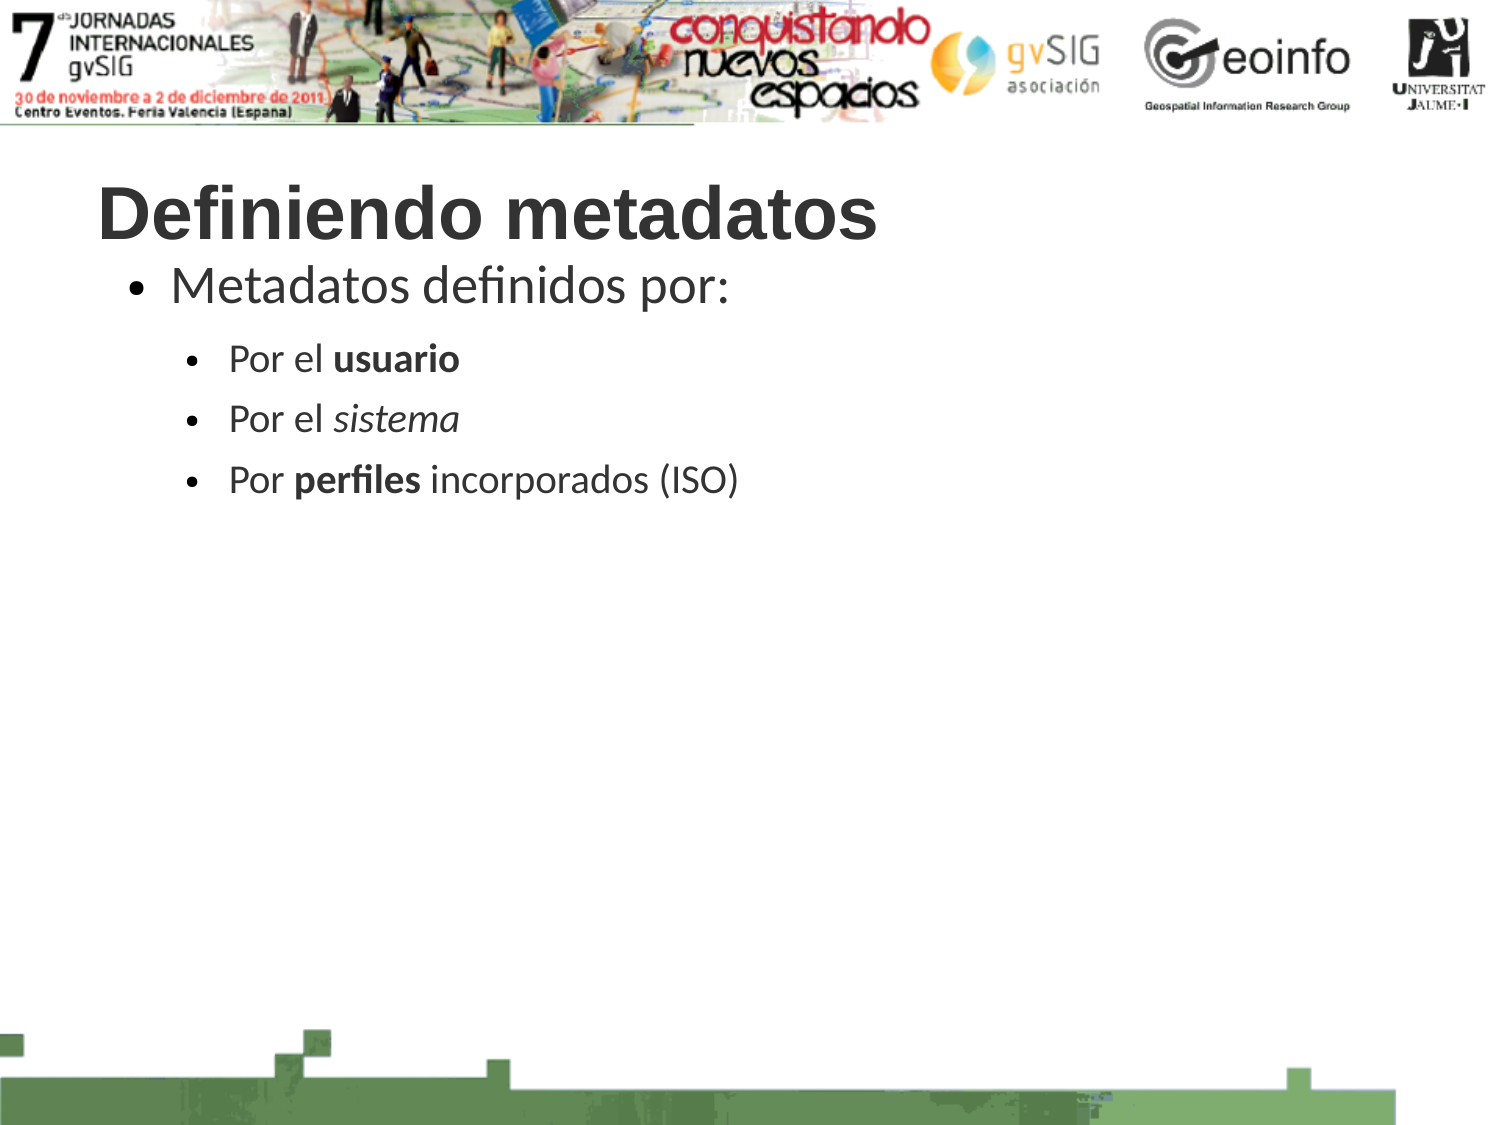

# Definiendo metadatos
Metadatos definidos por:
Por el usuario
Por el sistema
Por perfiles incorporados (ISO)